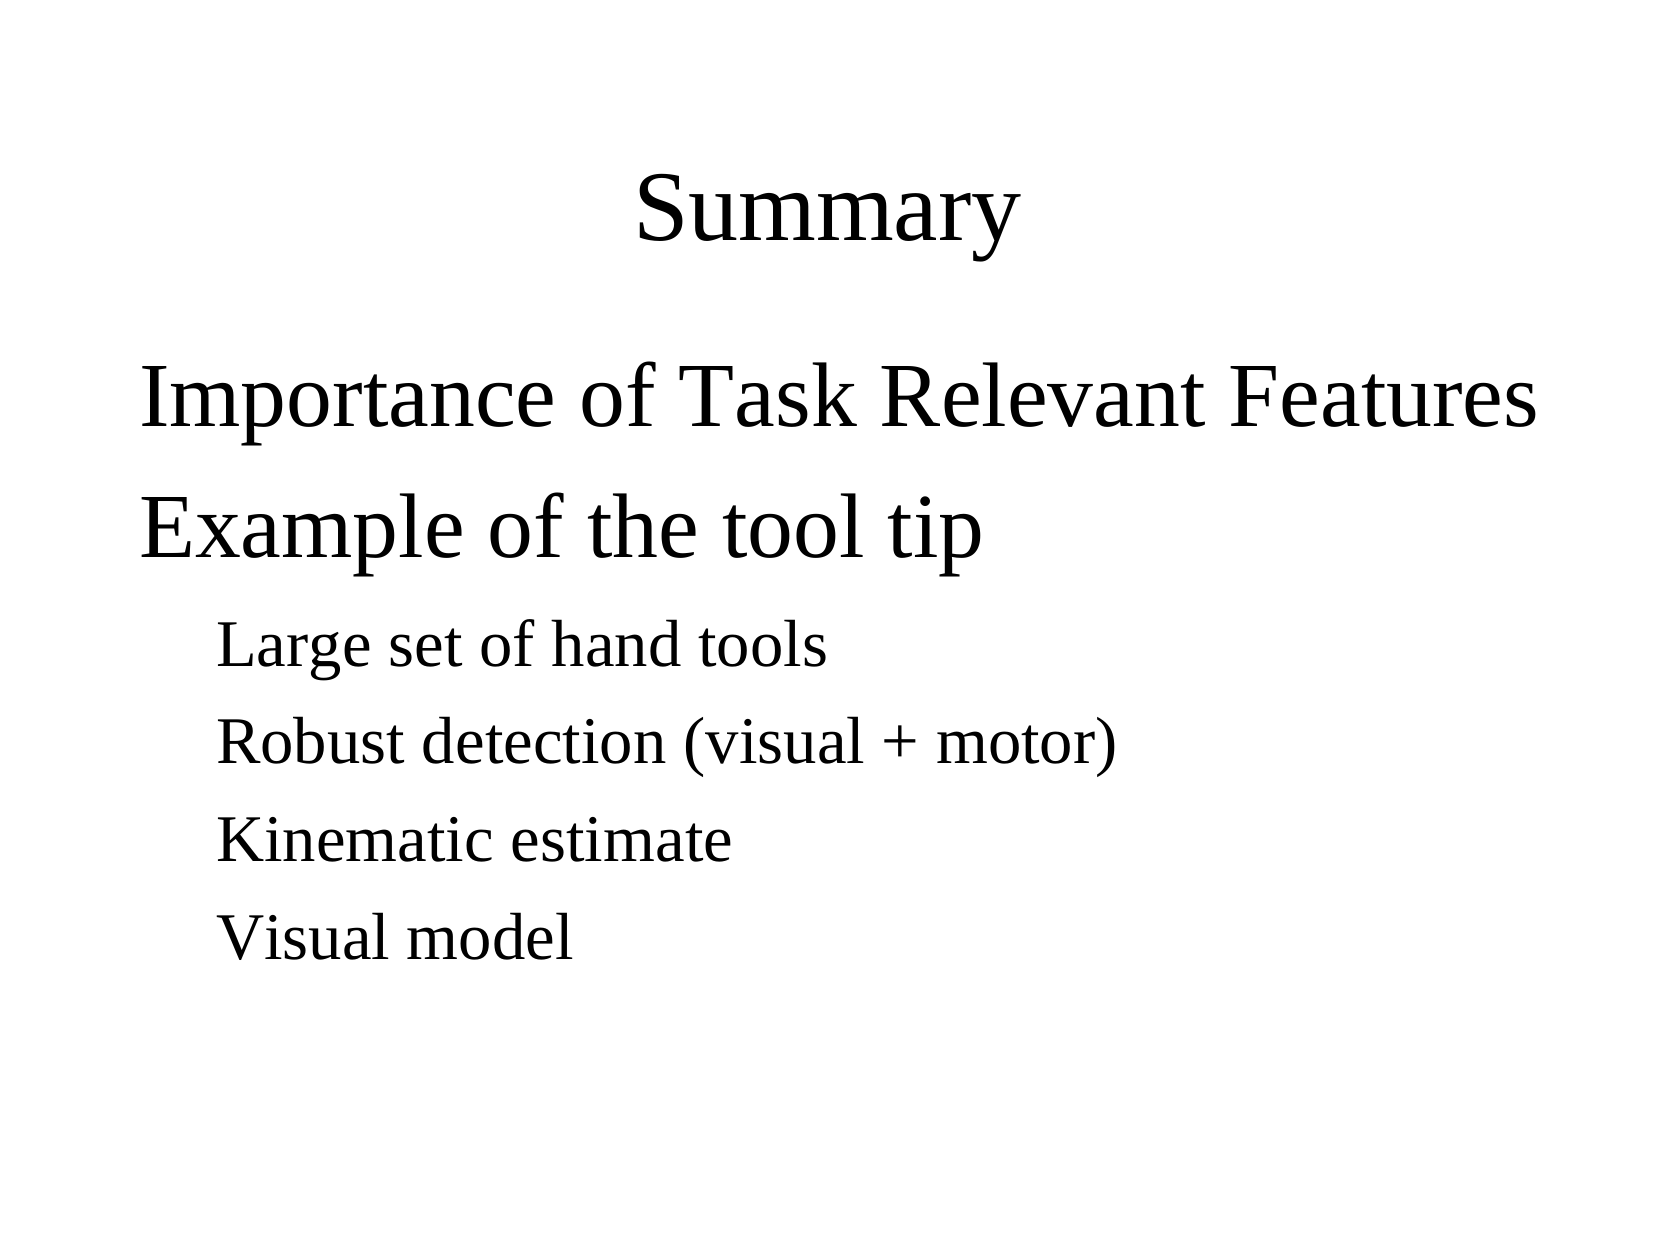

# Summary
Importance of Task Relevant Features
Example of the tool tip
Large set of hand tools
Robust detection (visual + motor)
Kinematic estimate
Visual model